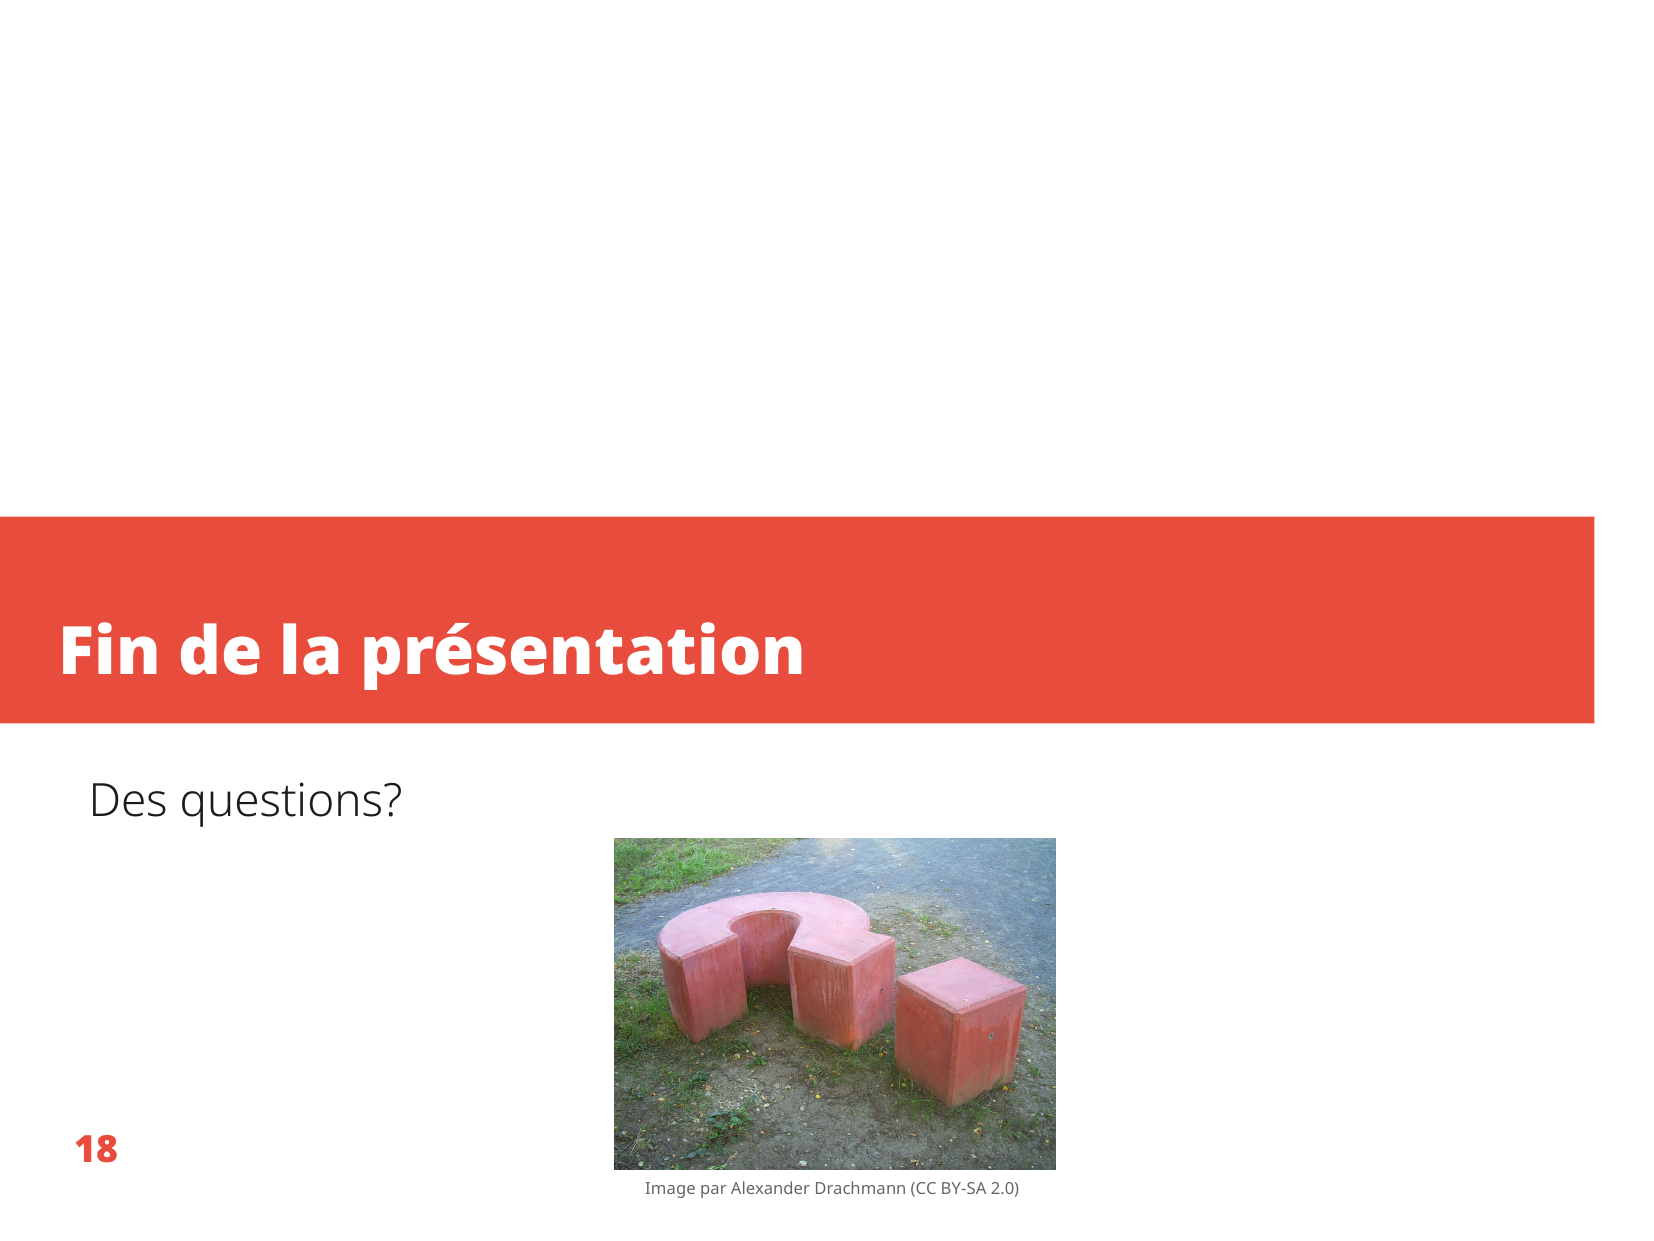

# Fin de la présentation
Des questions?
18
Image par Alexander Drachmann (CC BY-SA 2.0)